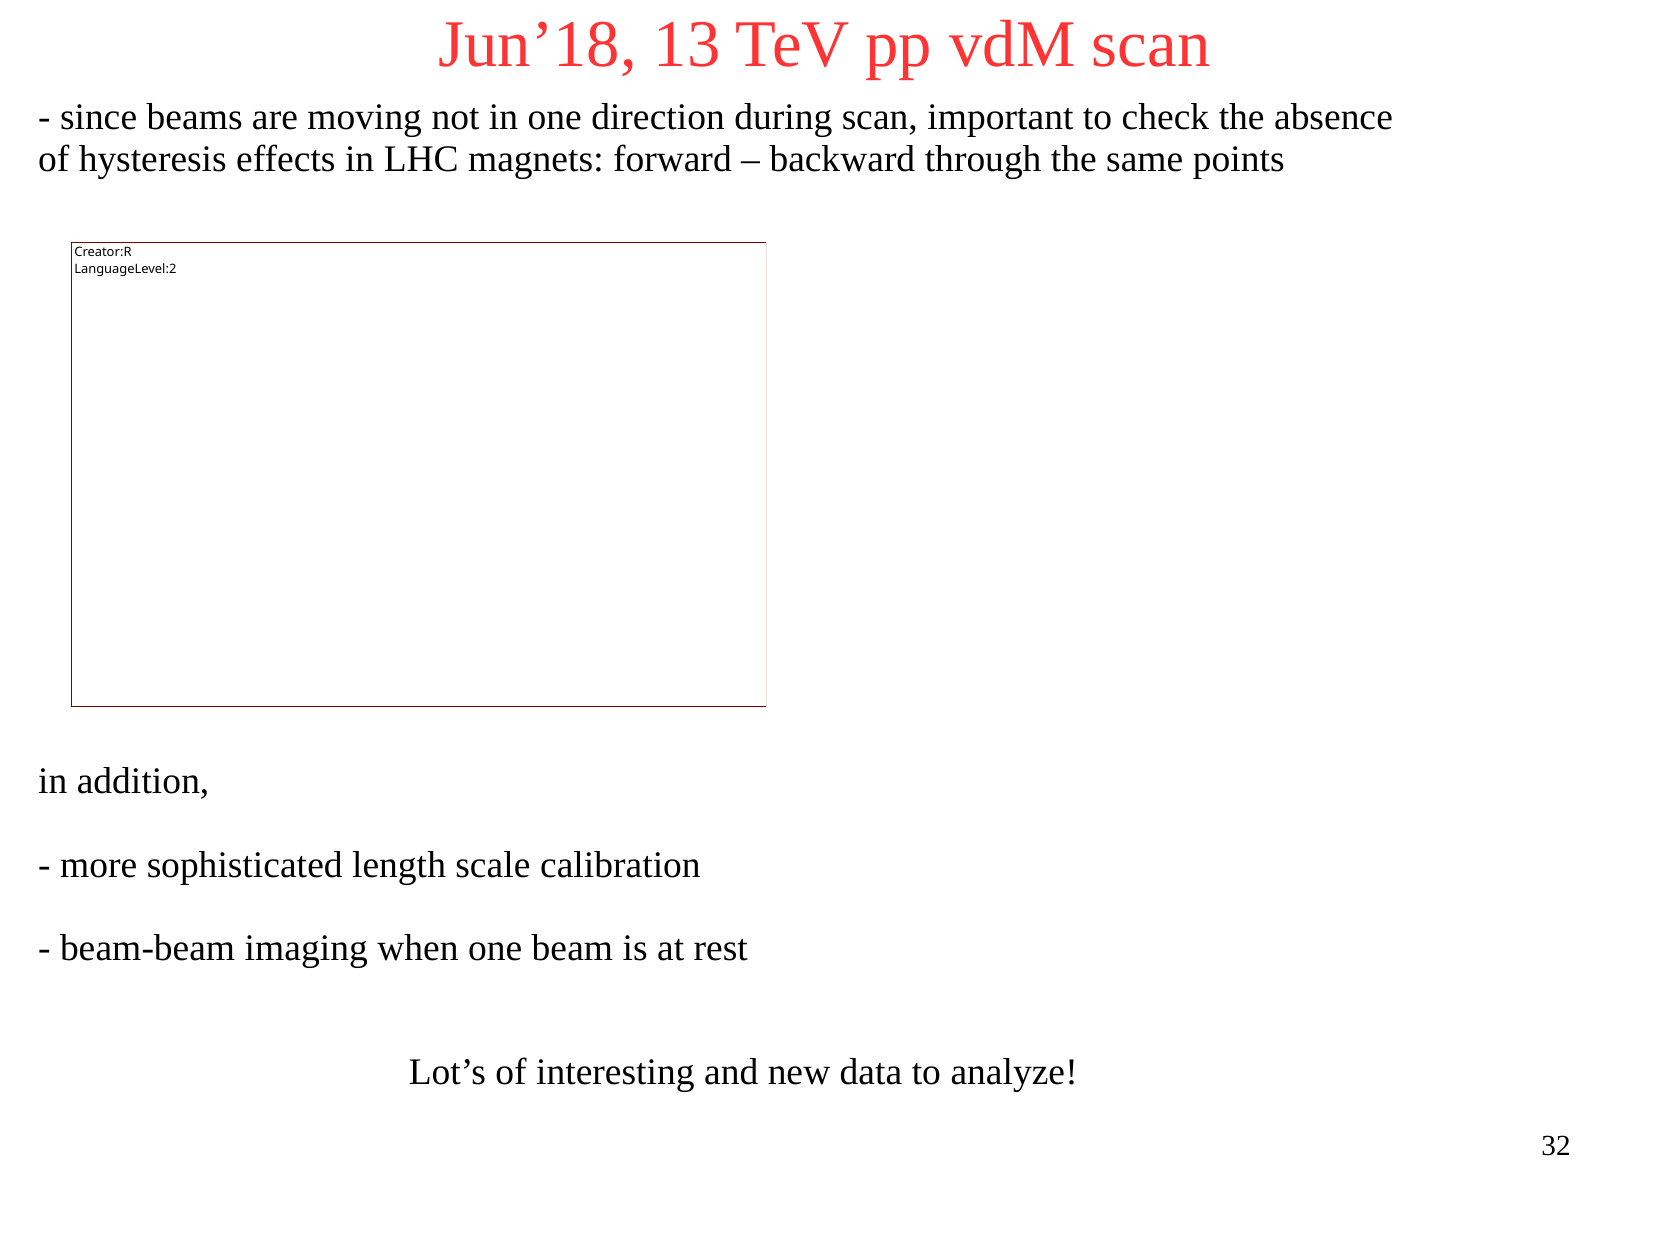

Jun’18, 13 TeV pp vdM scan
- since beams are moving not in one direction during scan, important to check the absence
of hysteresis effects in LHC magnets: forward – backward through the same points
in addition,
- more sophisticated length scale calibration
- beam-beam imaging when one beam is at rest
 Lot’s of interesting and new data to analyze!
32